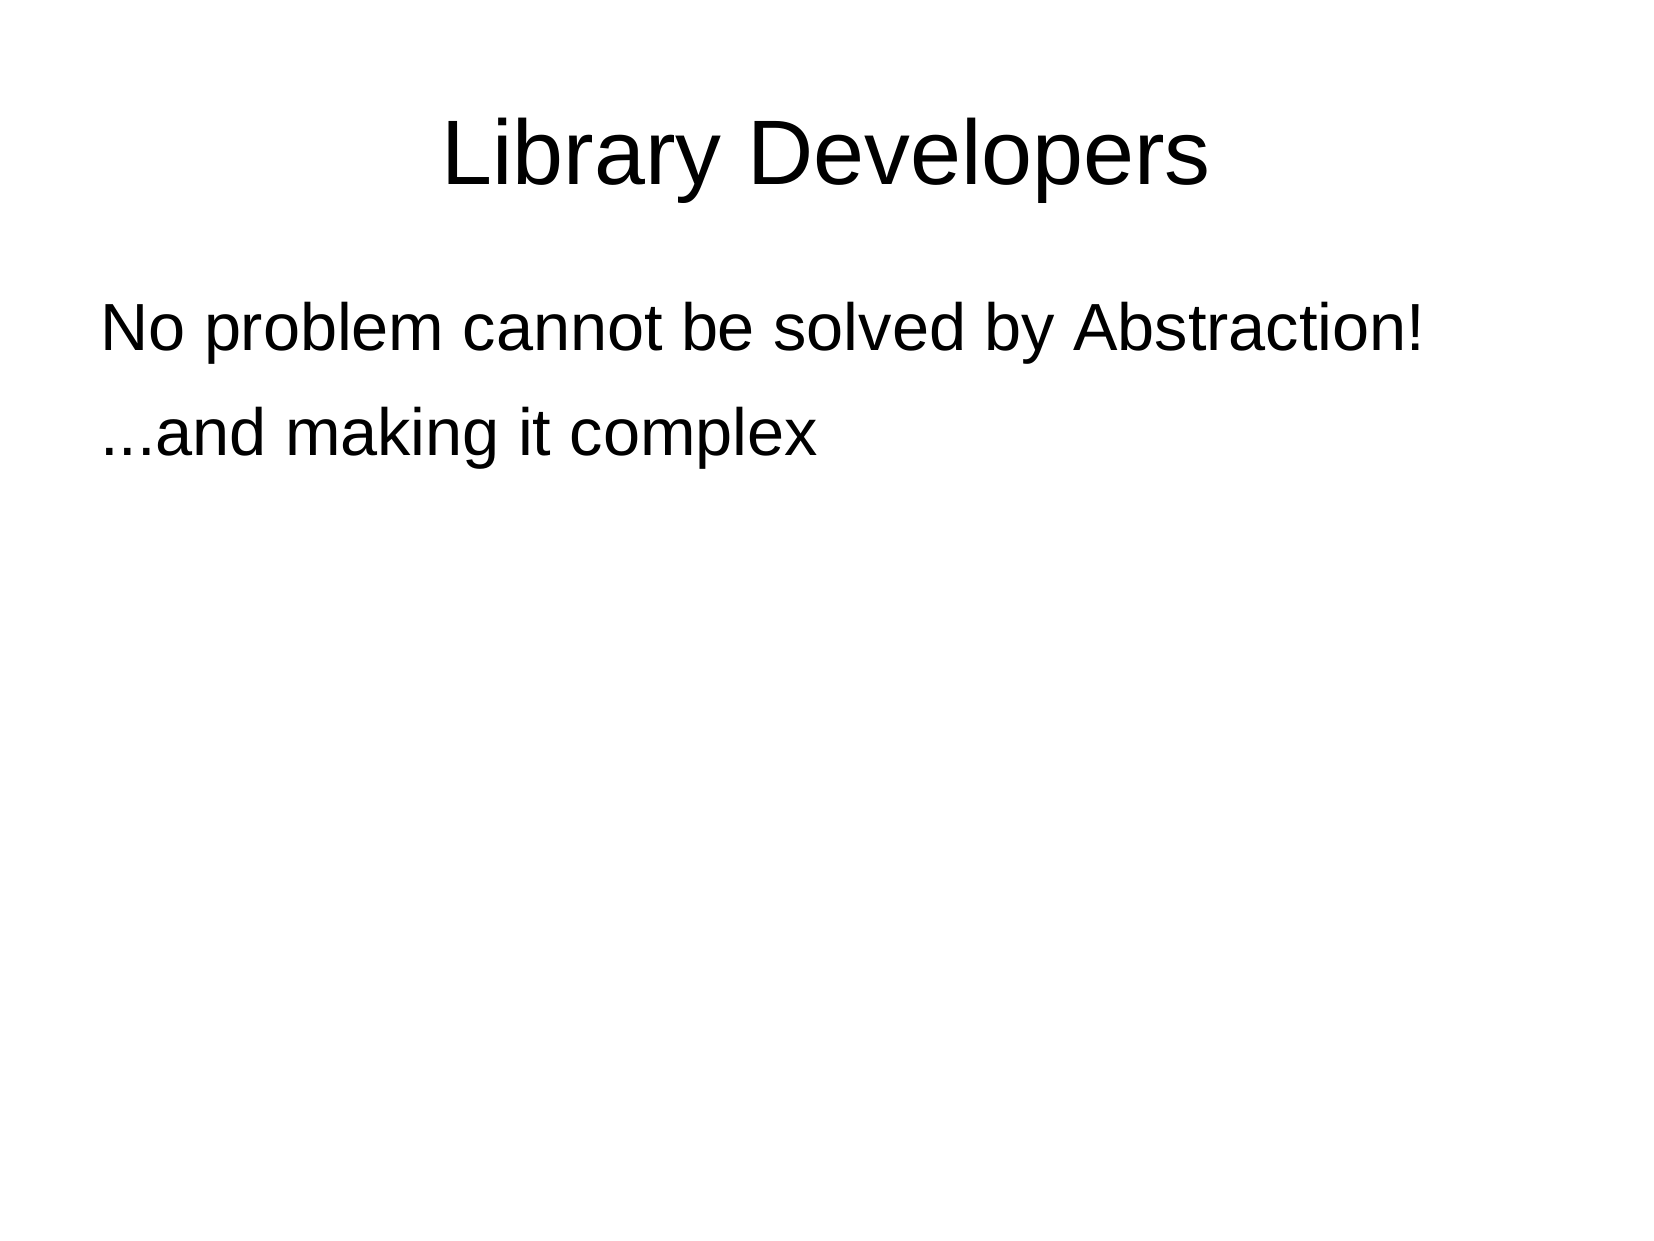

# Library Developers
No problem cannot be solved by Abstraction!
...and making it complex